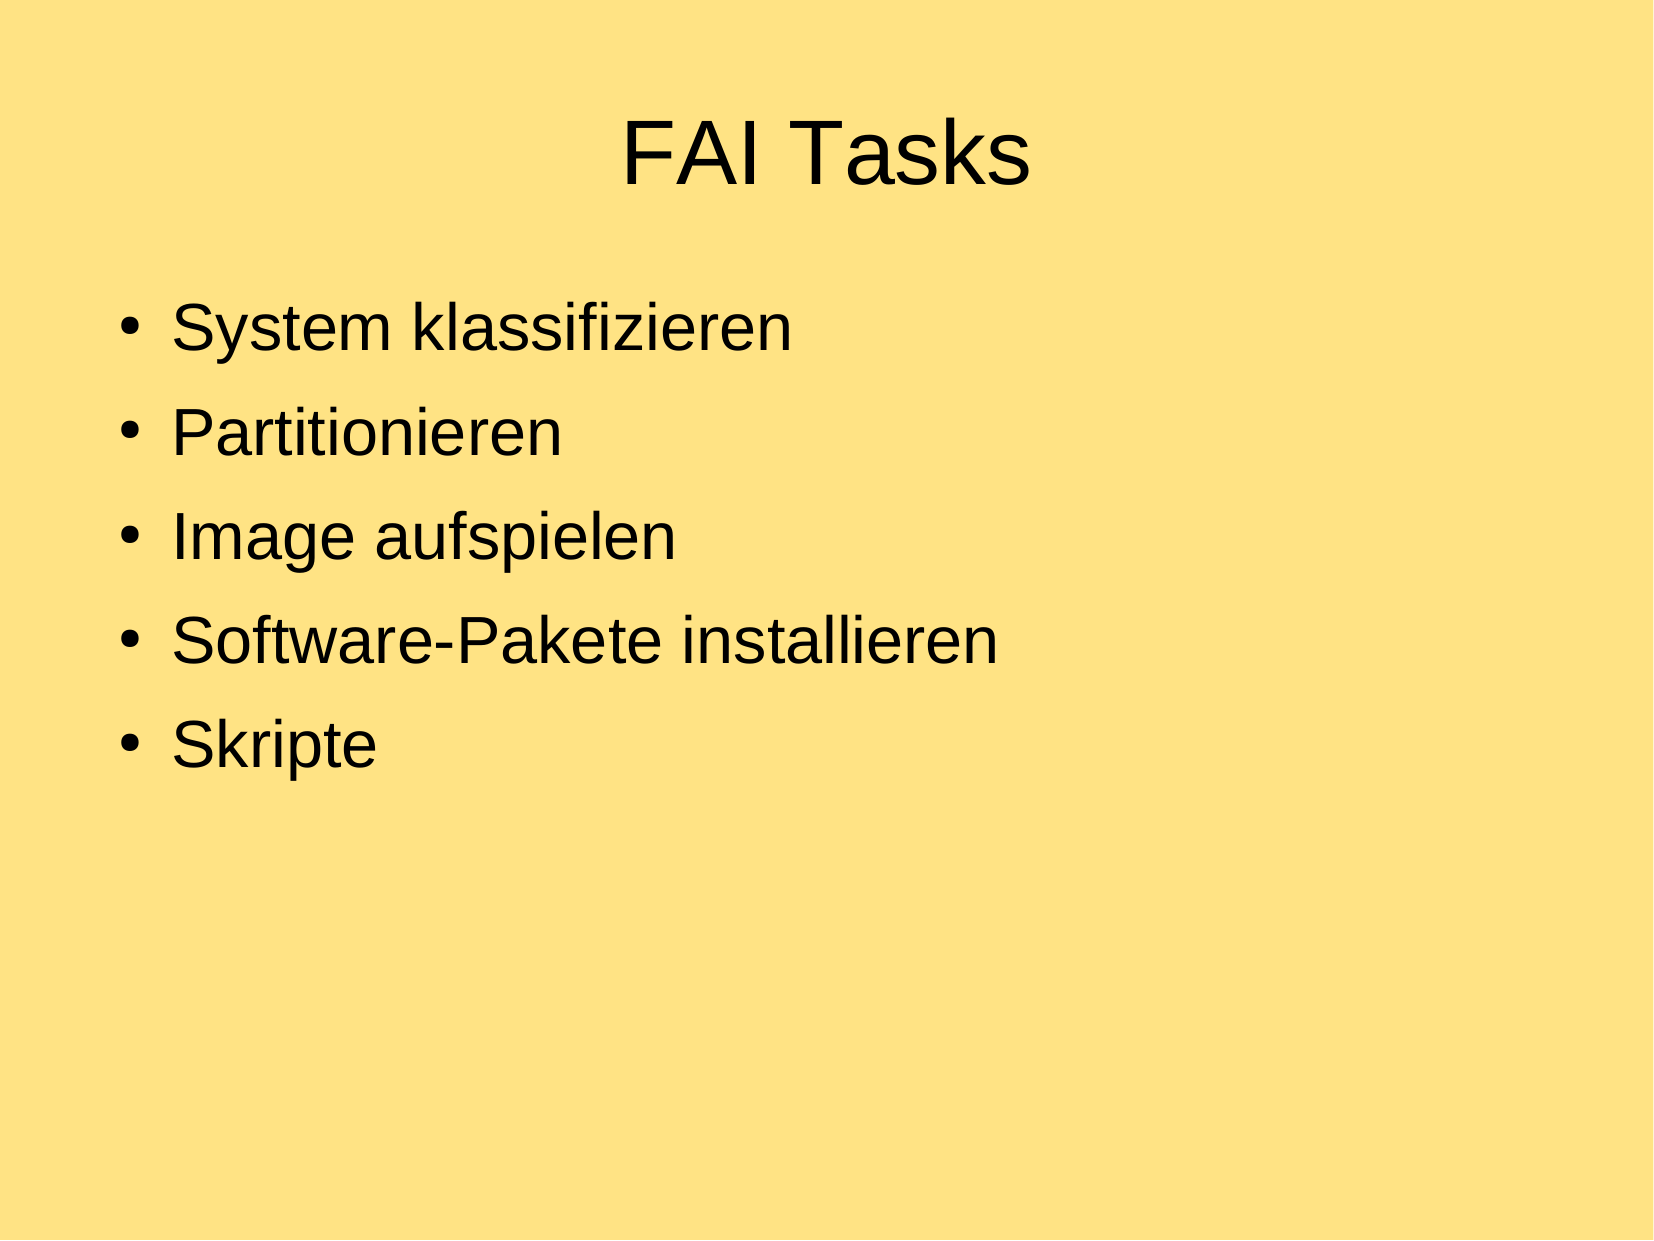

# FAI Tasks
System klassifizieren
Partitionieren
Image aufspielen
Software-Pakete installieren
Skripte